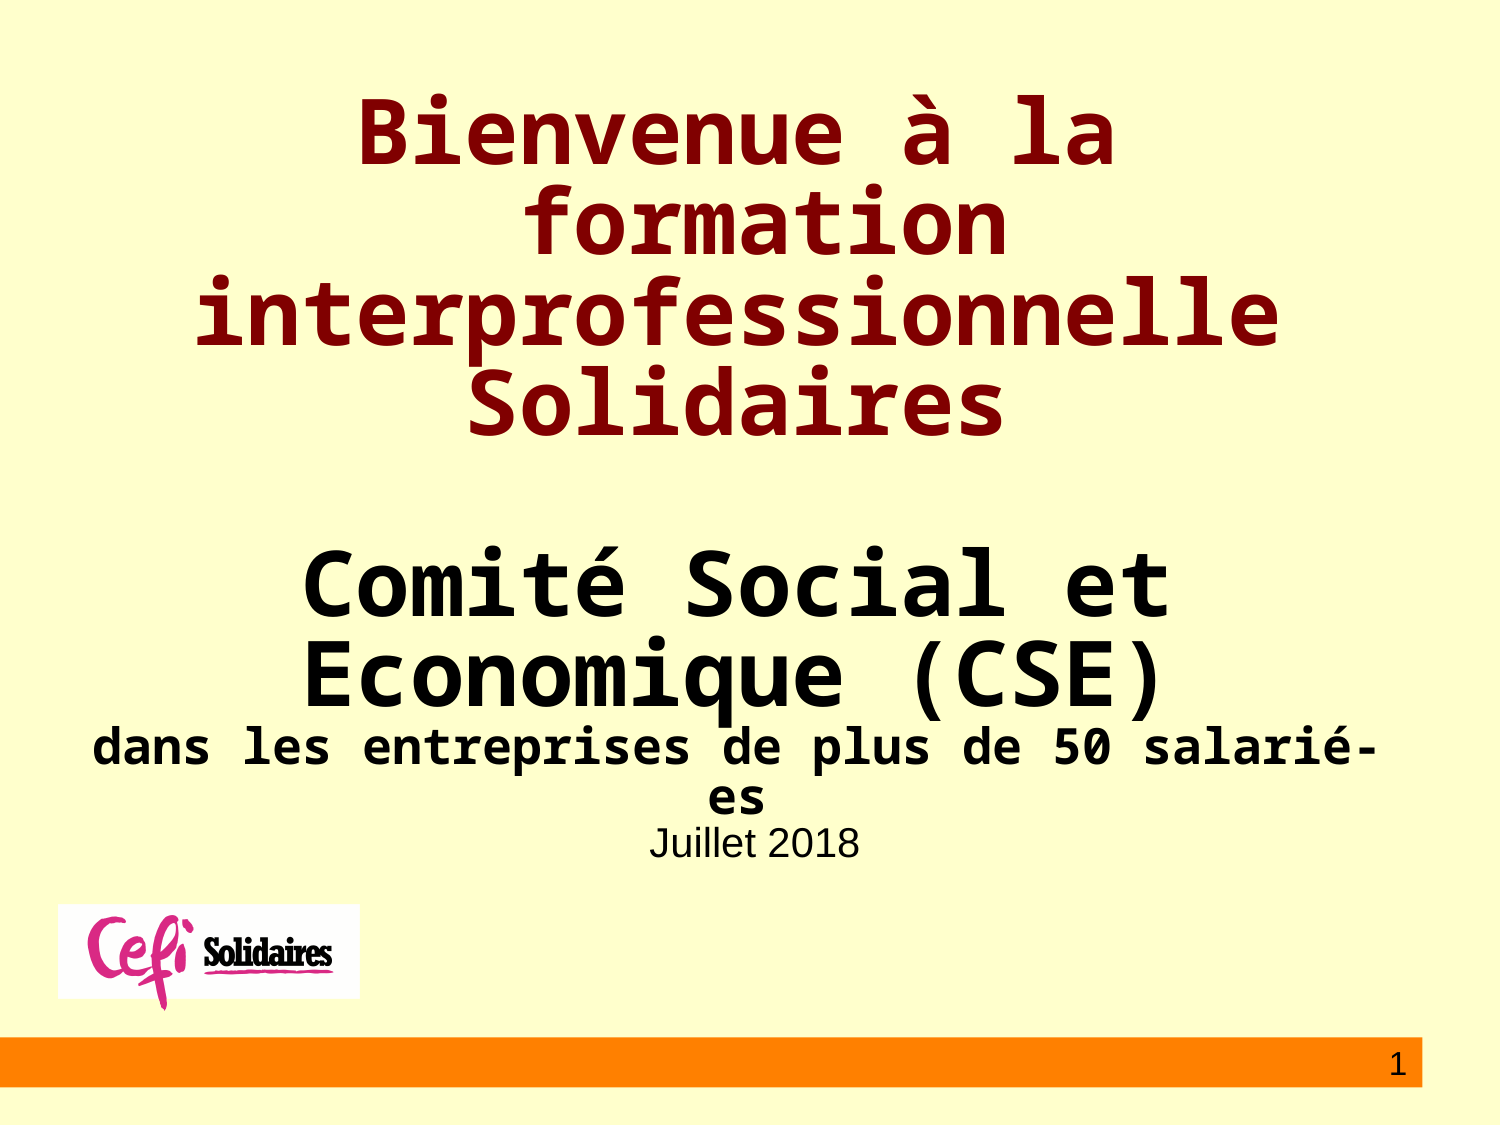

# Bienvenue à la formation interprofessionnelle Solidaires Comité Social et Economique (CSE) dans les entreprises de plus de 50 salarié-es
Juillet 2018